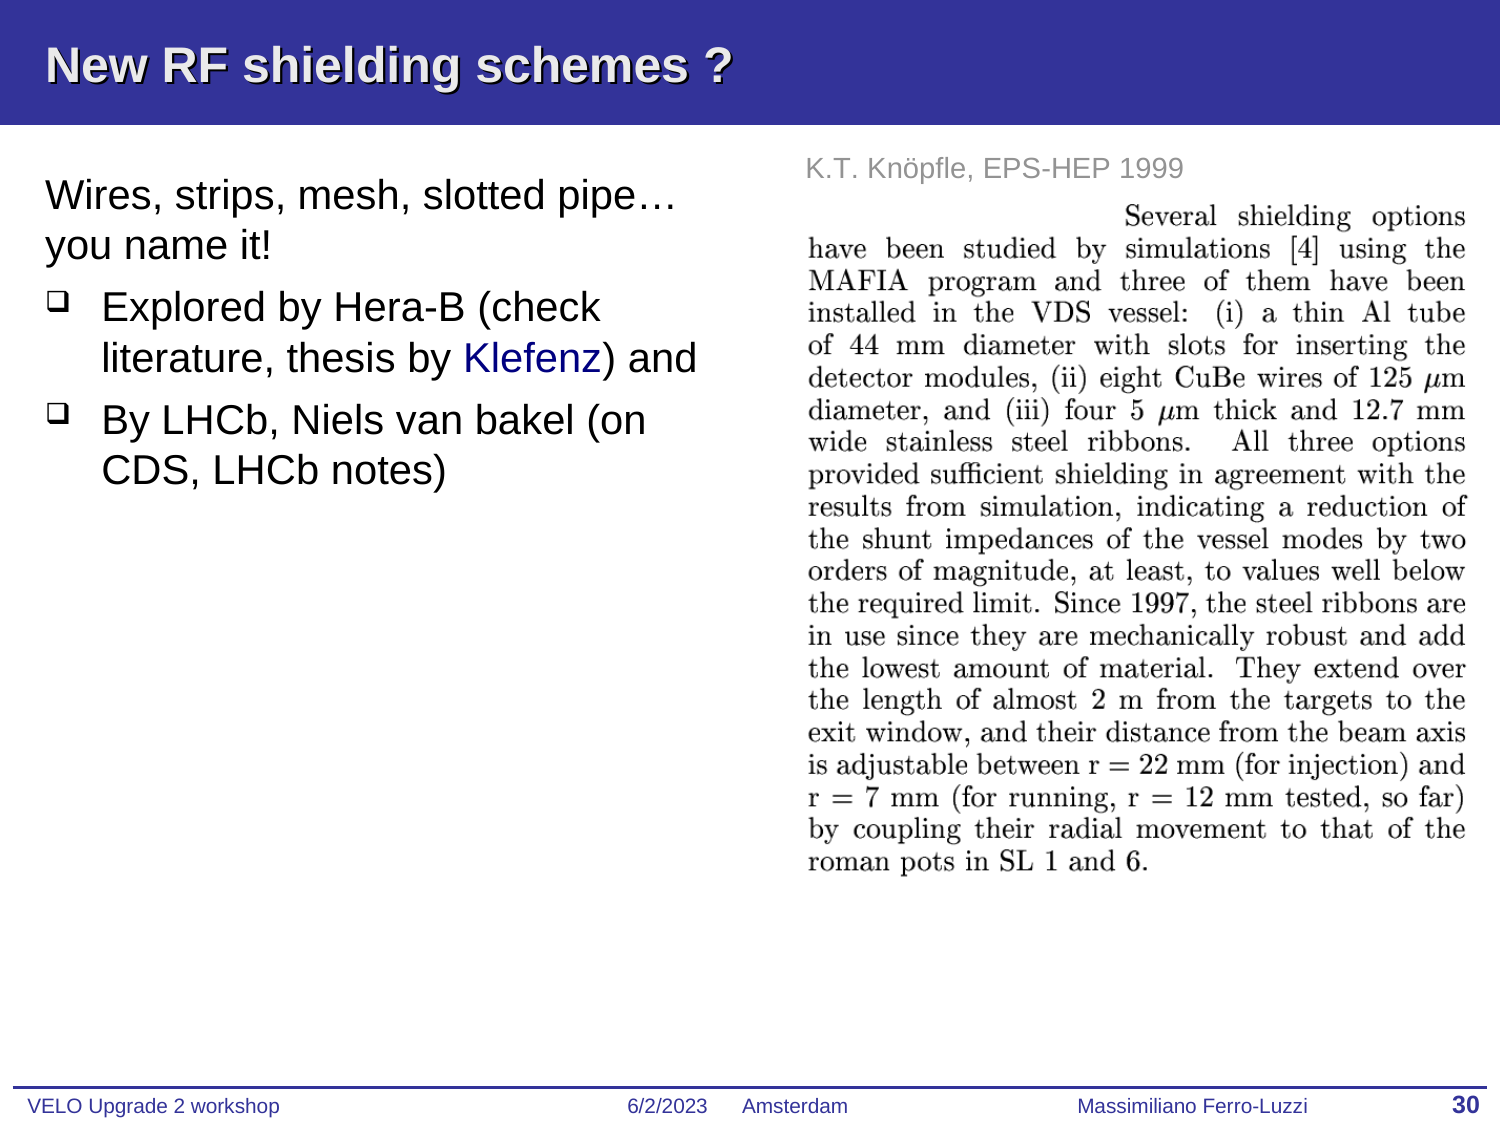

# New RF shielding schemes ?
K.T. Knöpfle, EPS-HEP 1999
Wires, strips, mesh, slotted pipe… you name it!
Explored by Hera-B (check literature, thesis by Klefenz) and
By LHCb, Niels van bakel (on CDS, LHCb notes)